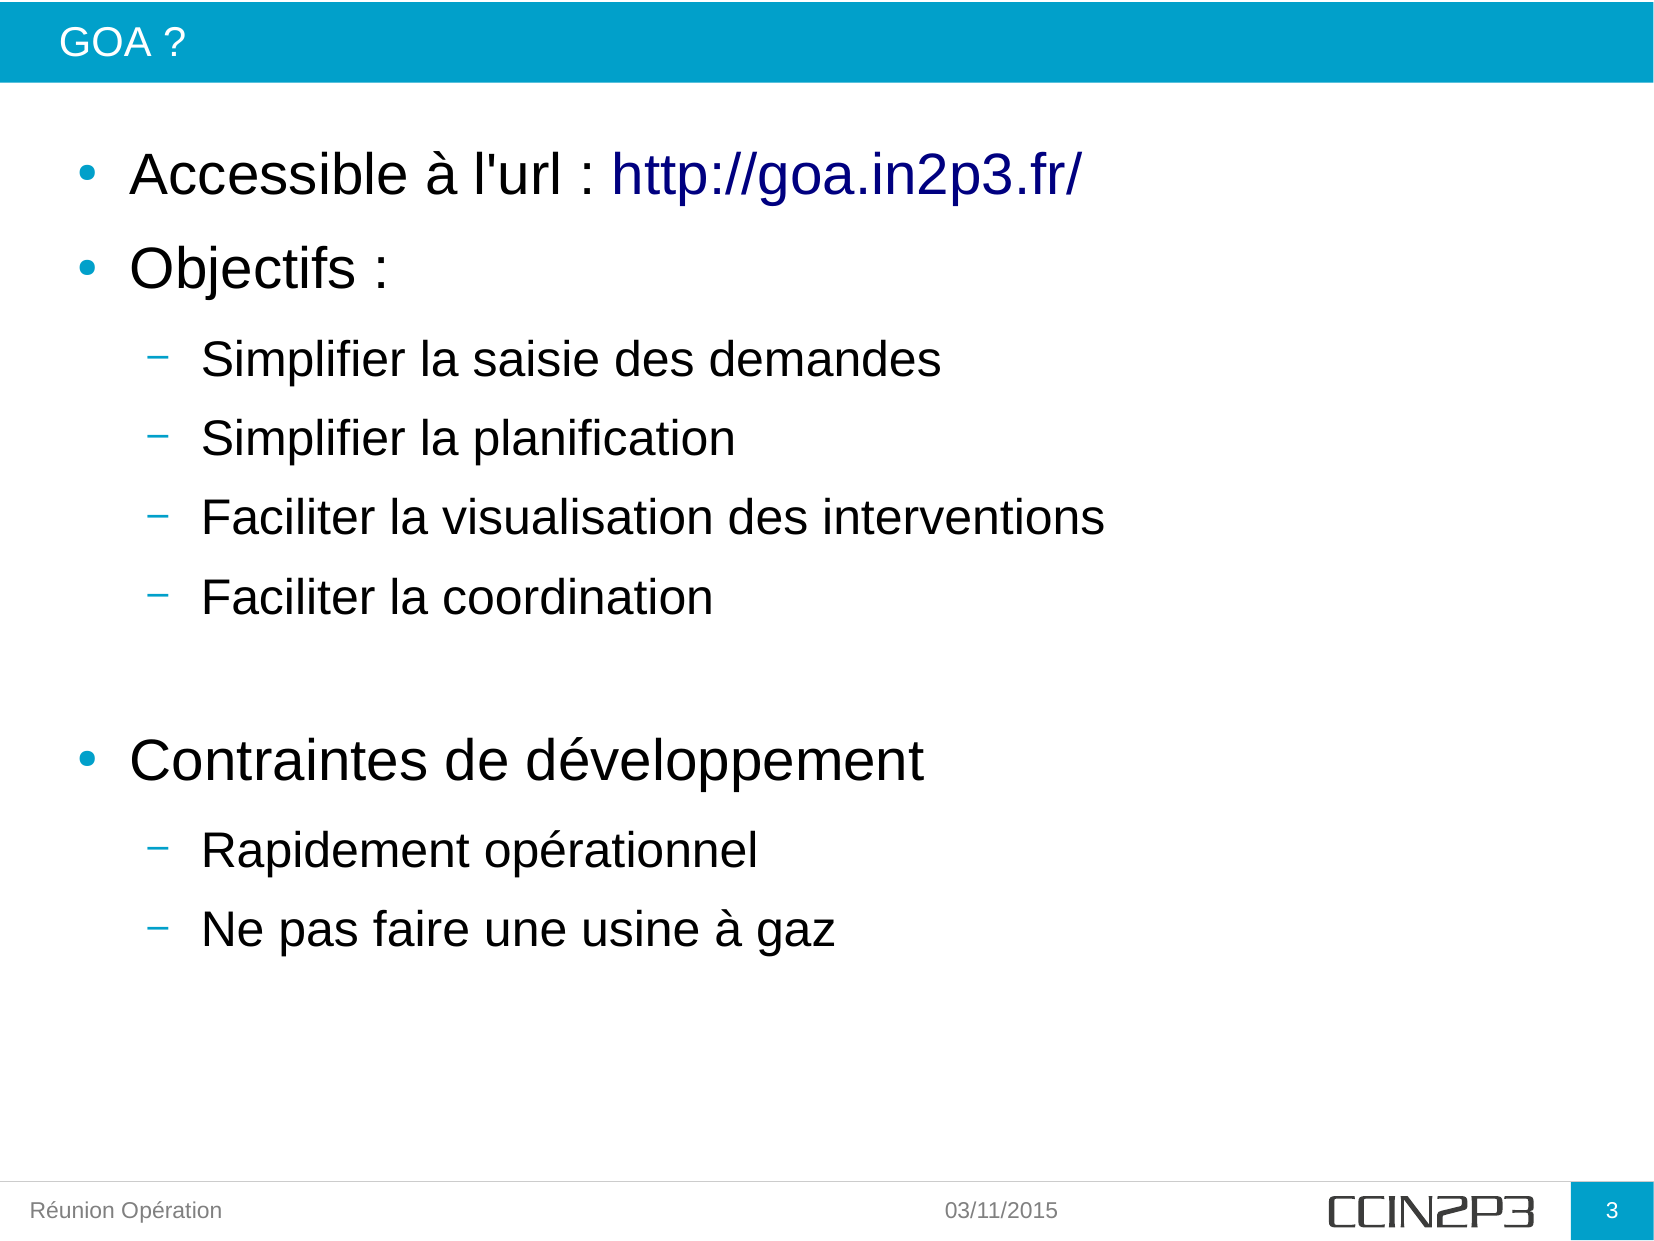

# GOA ?
Accessible à l'url : http://goa.in2p3.fr/
Objectifs :
Simplifier la saisie des demandes
Simplifier la planification
Faciliter la visualisation des interventions
Faciliter la coordination
Contraintes de développement
Rapidement opérationnel
Ne pas faire une usine à gaz
Réunion Opération
03/11/2015
3